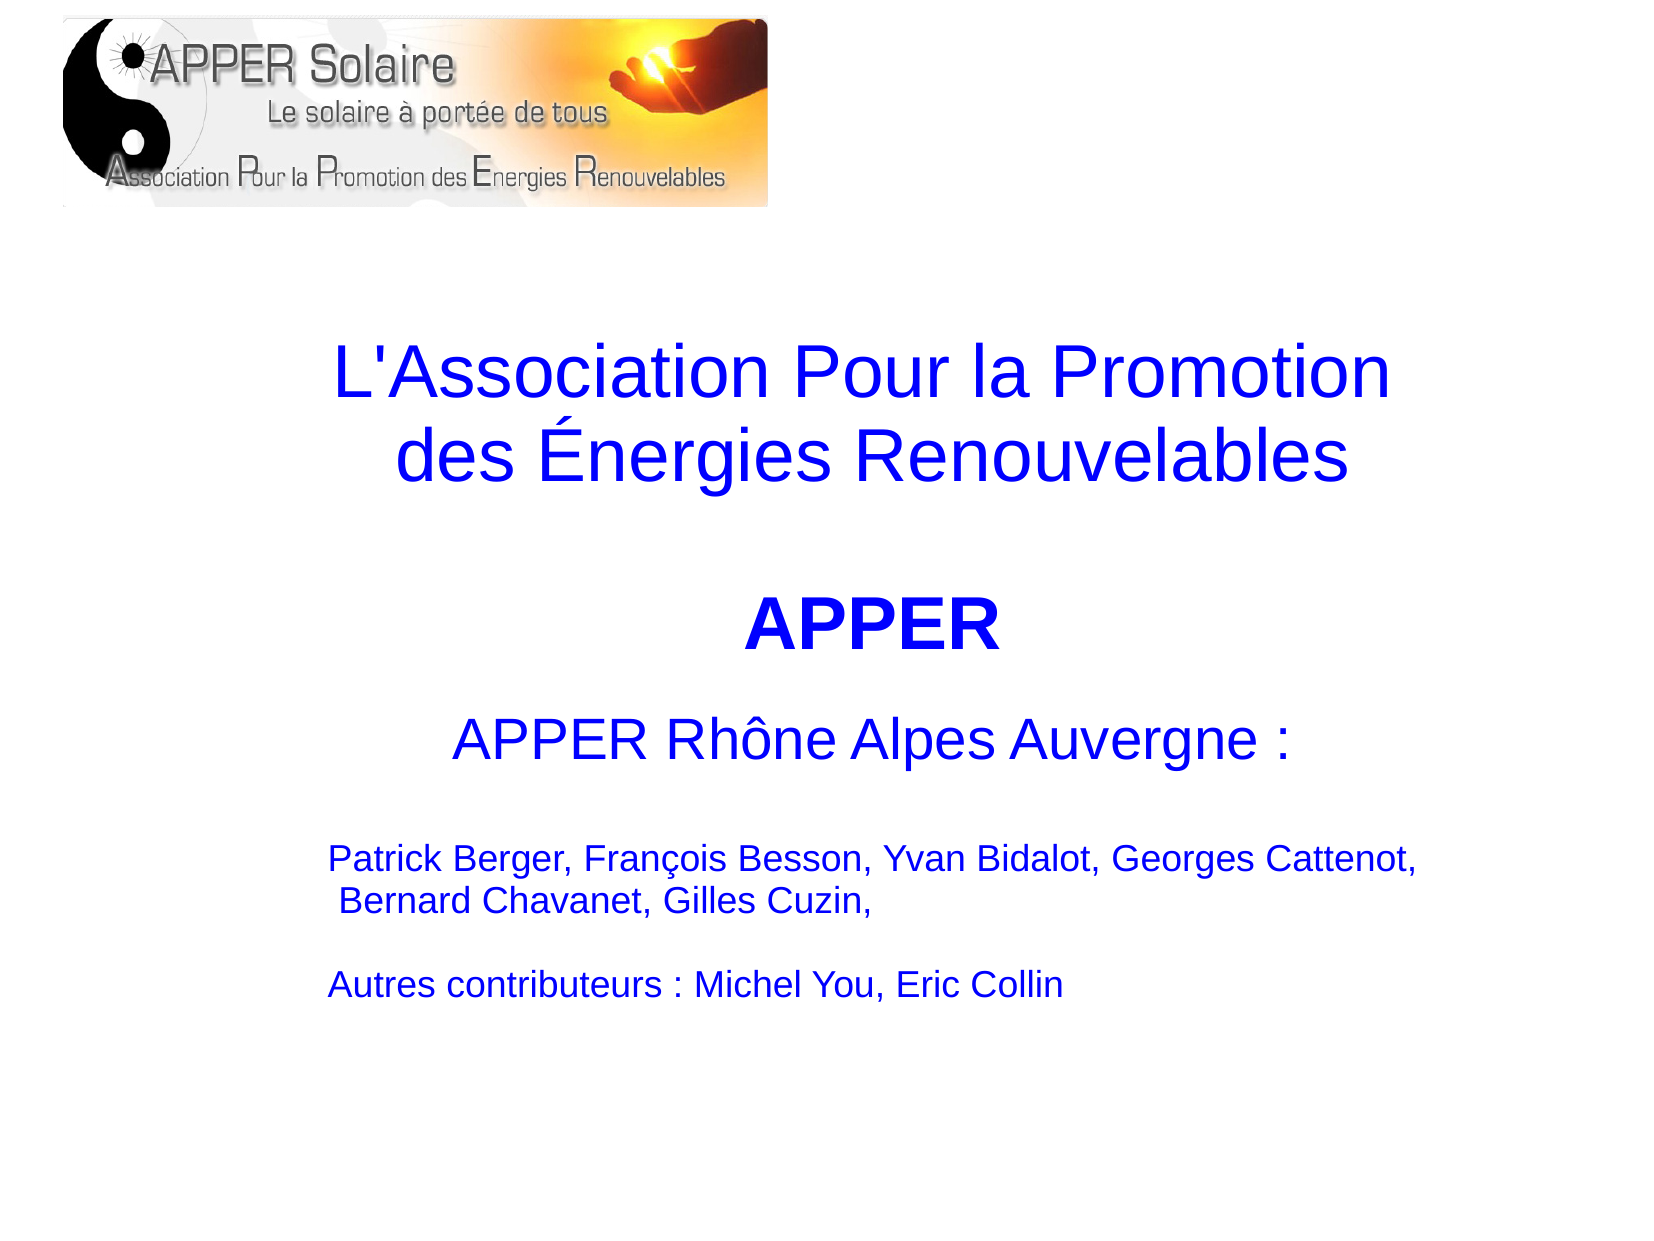

#
L'Association Pour la Promotion
des Énergies Renouvelables
APPER
APPER Rhône Alpes Auvergne :
Patrick Berger, François Besson, Yvan Bidalot, Georges Cattenot,
 Bernard Chavanet, Gilles Cuzin,
Autres contributeurs : Michel You, Eric Collin